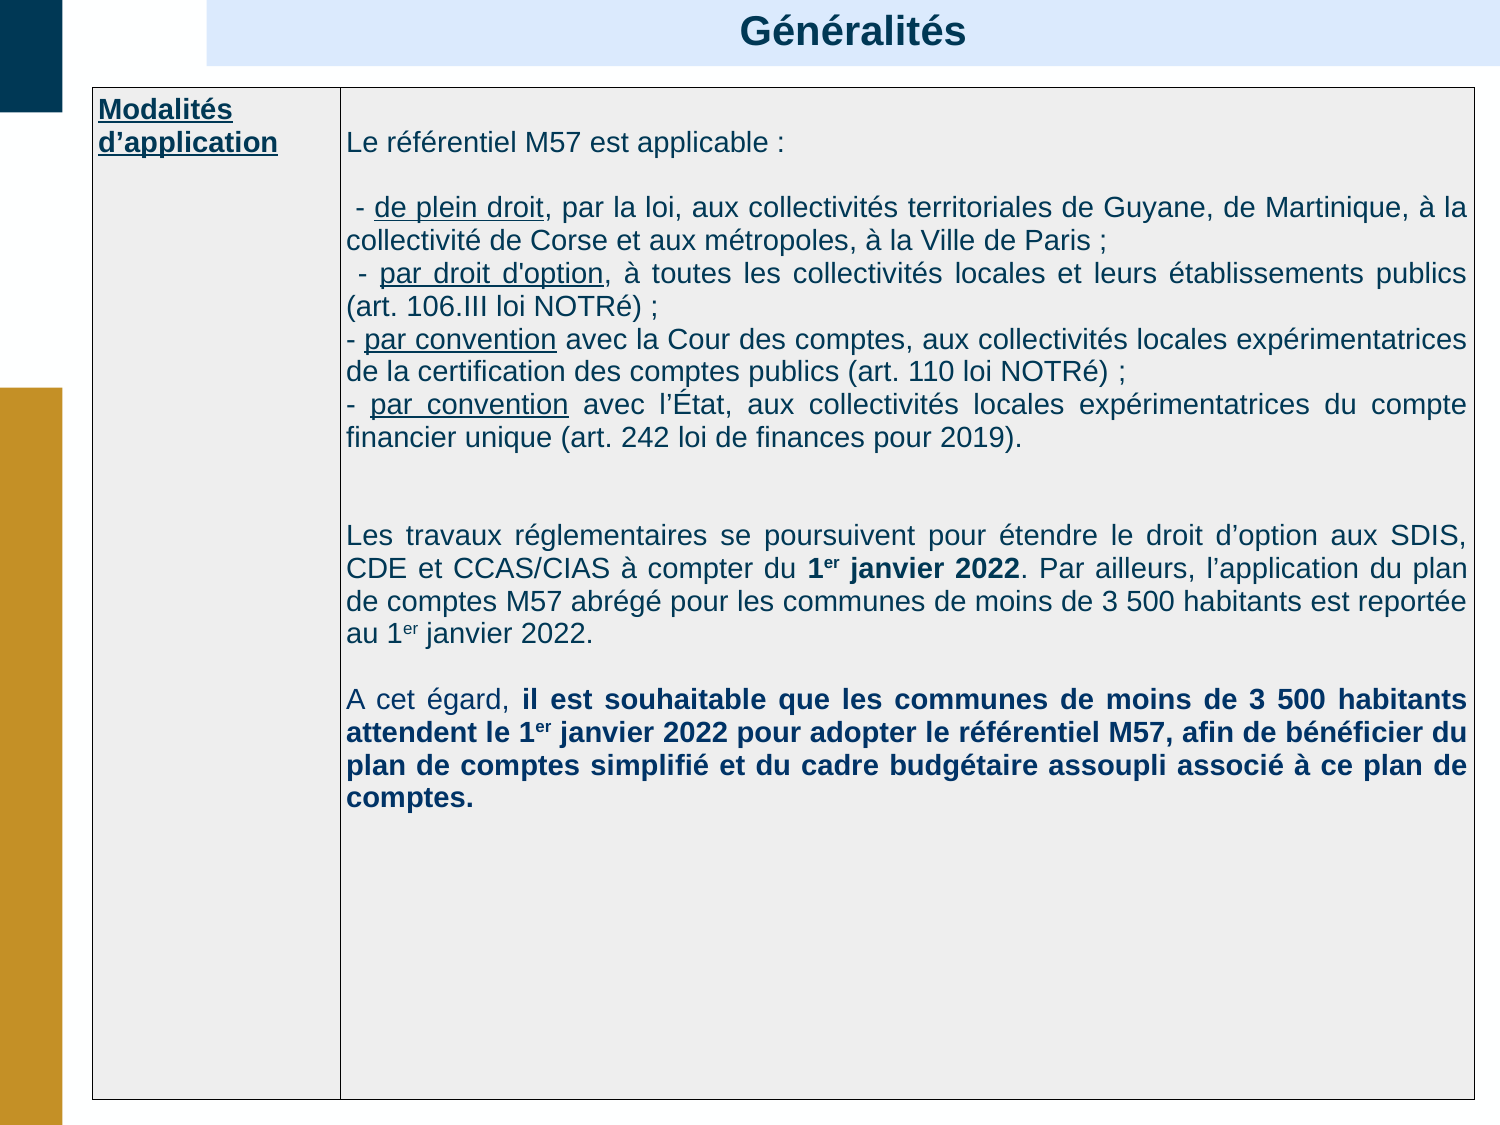

Généralités
| Modalités d’application | Le référentiel M57 est applicable : - de plein droit, par la loi, aux collectivités territoriales de Guyane, de Martinique, à la collectivité de Corse et aux métropoles, à la Ville de Paris ; - par droit d'option, à toutes les collectivités locales et leurs établissements publics (art. 106.III loi NOTRé) ; - par convention avec la Cour des comptes, aux collectivités locales expérimentatrices de la certification des comptes publics (art. 110 loi NOTRé) ; - par convention avec l’État, aux collectivités locales expérimentatrices du compte financier unique (art. 242 loi de finances pour 2019). Les travaux réglementaires se poursuivent pour étendre le droit d’option aux SDIS, CDE et CCAS/CIAS à compter du 1er janvier 2022. Par ailleurs, l’application du plan de comptes M57 abrégé pour les communes de moins de 3 500 habitants est reportée au 1er janvier 2022. A cet égard, il est souhaitable que les communes de moins de 3 500 habitants attendent le 1er janvier 2022 pour adopter le référentiel M57, afin de bénéficier du plan de comptes simplifié et du cadre budgétaire assoupli associé à ce plan de comptes. |
| --- | --- |